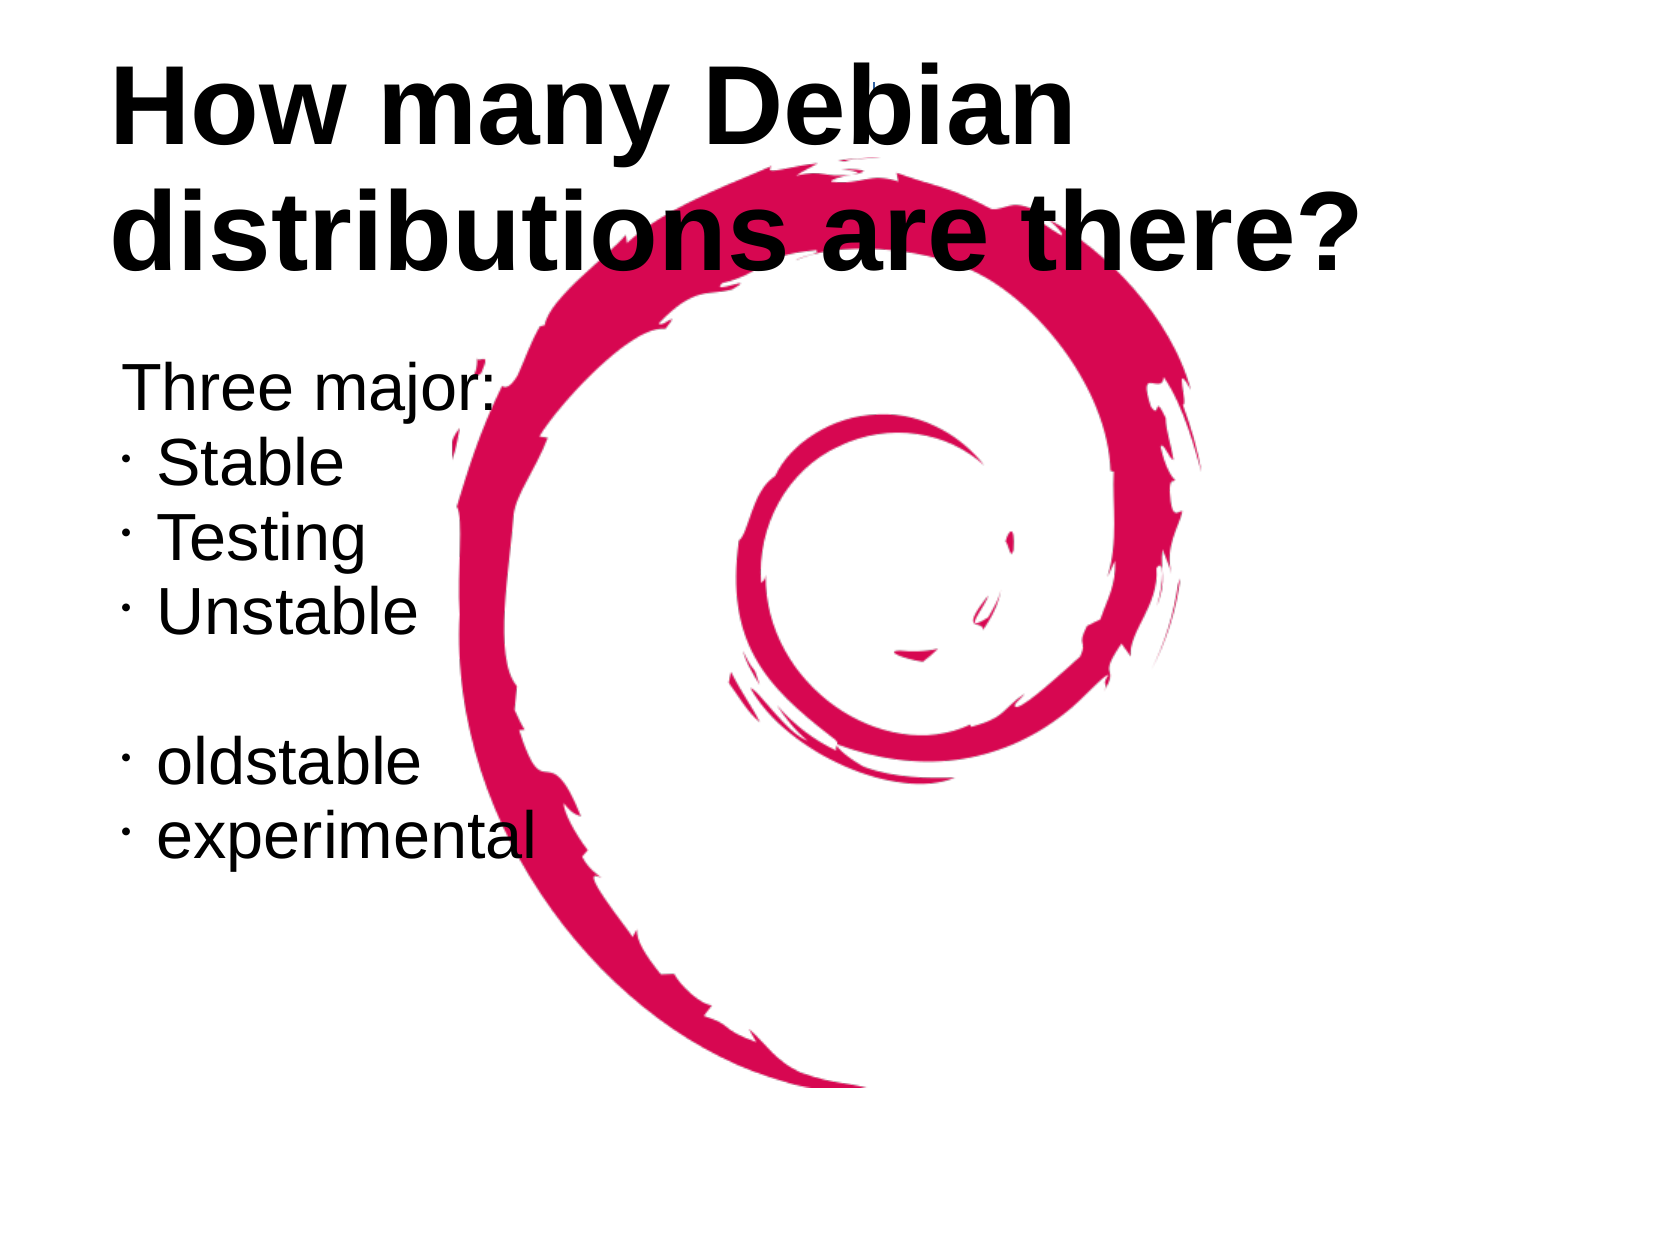

How many Debian distributions are there?
Three major:
Stable
Testing
Unstable
oldstable
experimental